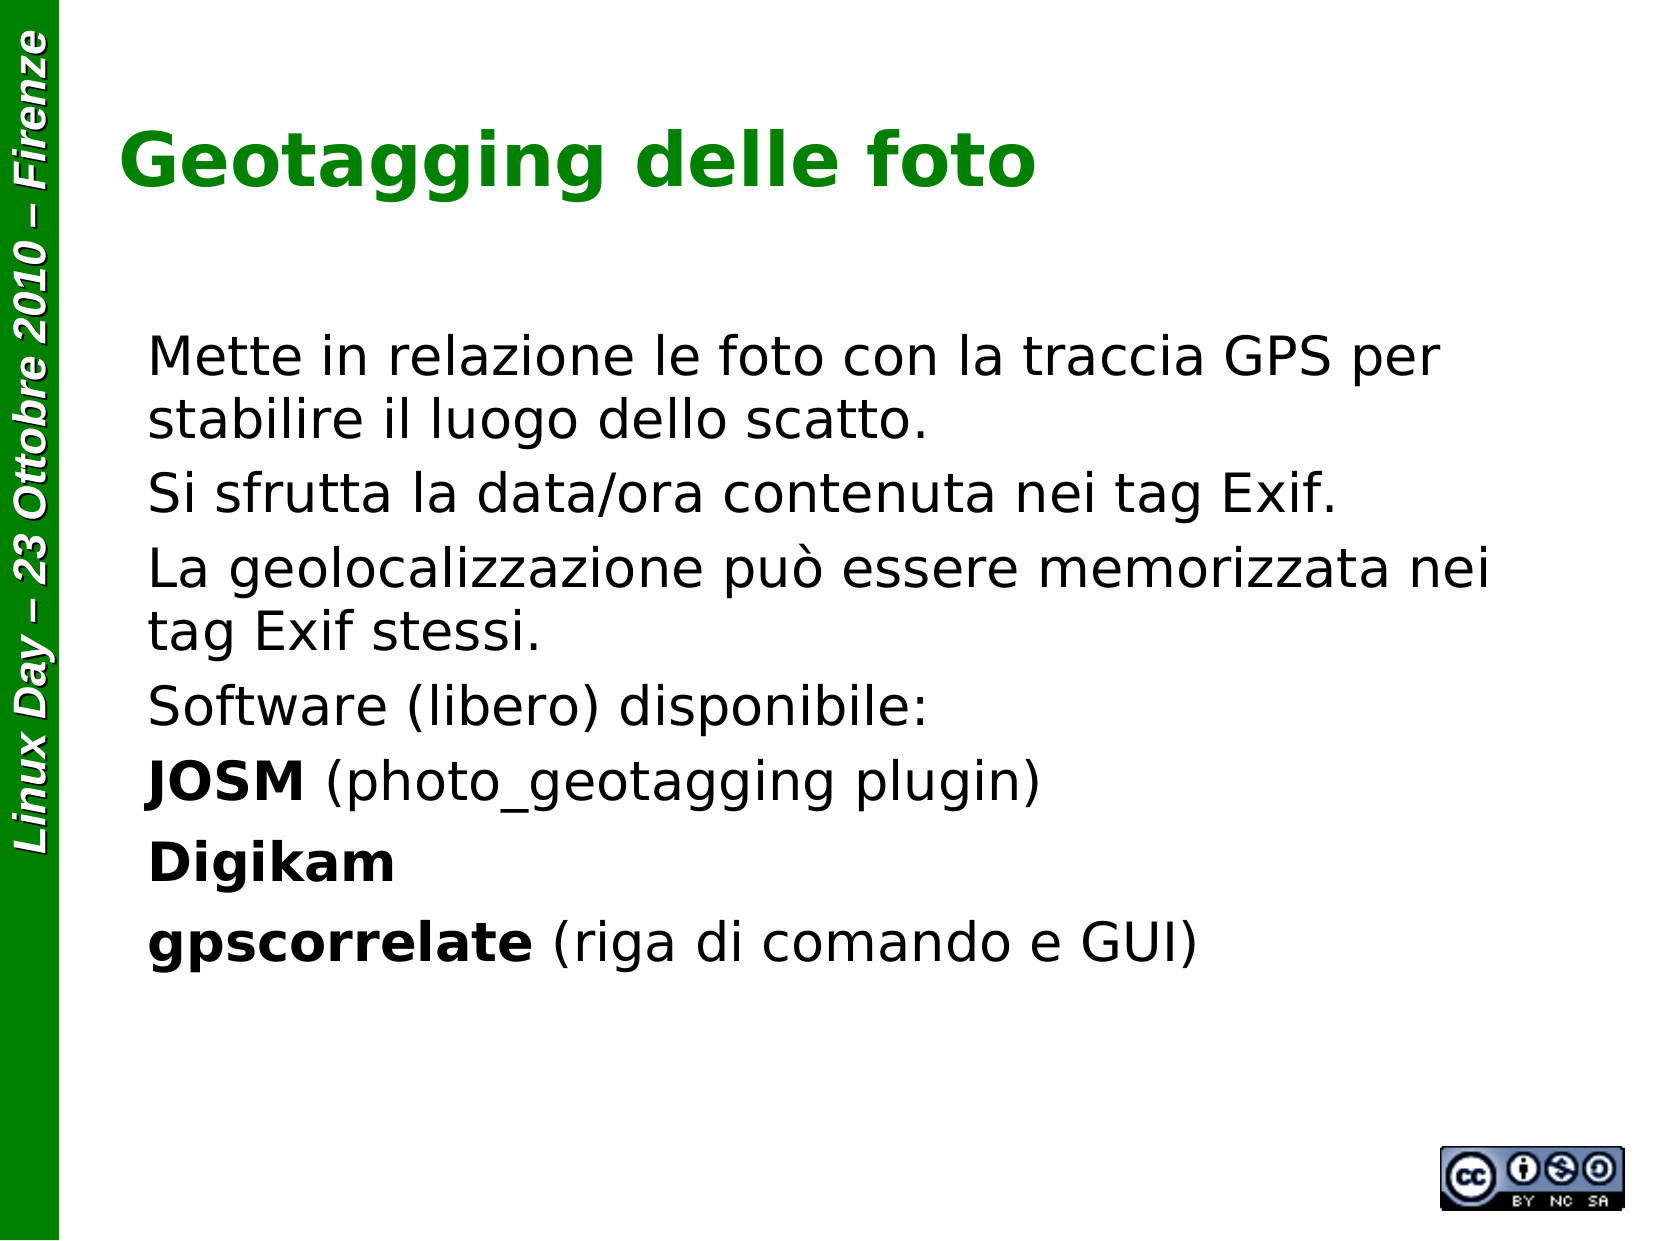

# Geotagging delle foto
Mette in relazione le foto con la traccia GPS per stabilire il luogo dello scatto.
Si sfrutta la data/ora contenuta nei tag Exif.
La geolocalizzazione può essere memorizzata nei tag Exif stessi.
Software (libero) disponibile:
JOSM (photo_geotagging plugin)
Digikam
gpscorrelate (riga di comando e GUI)